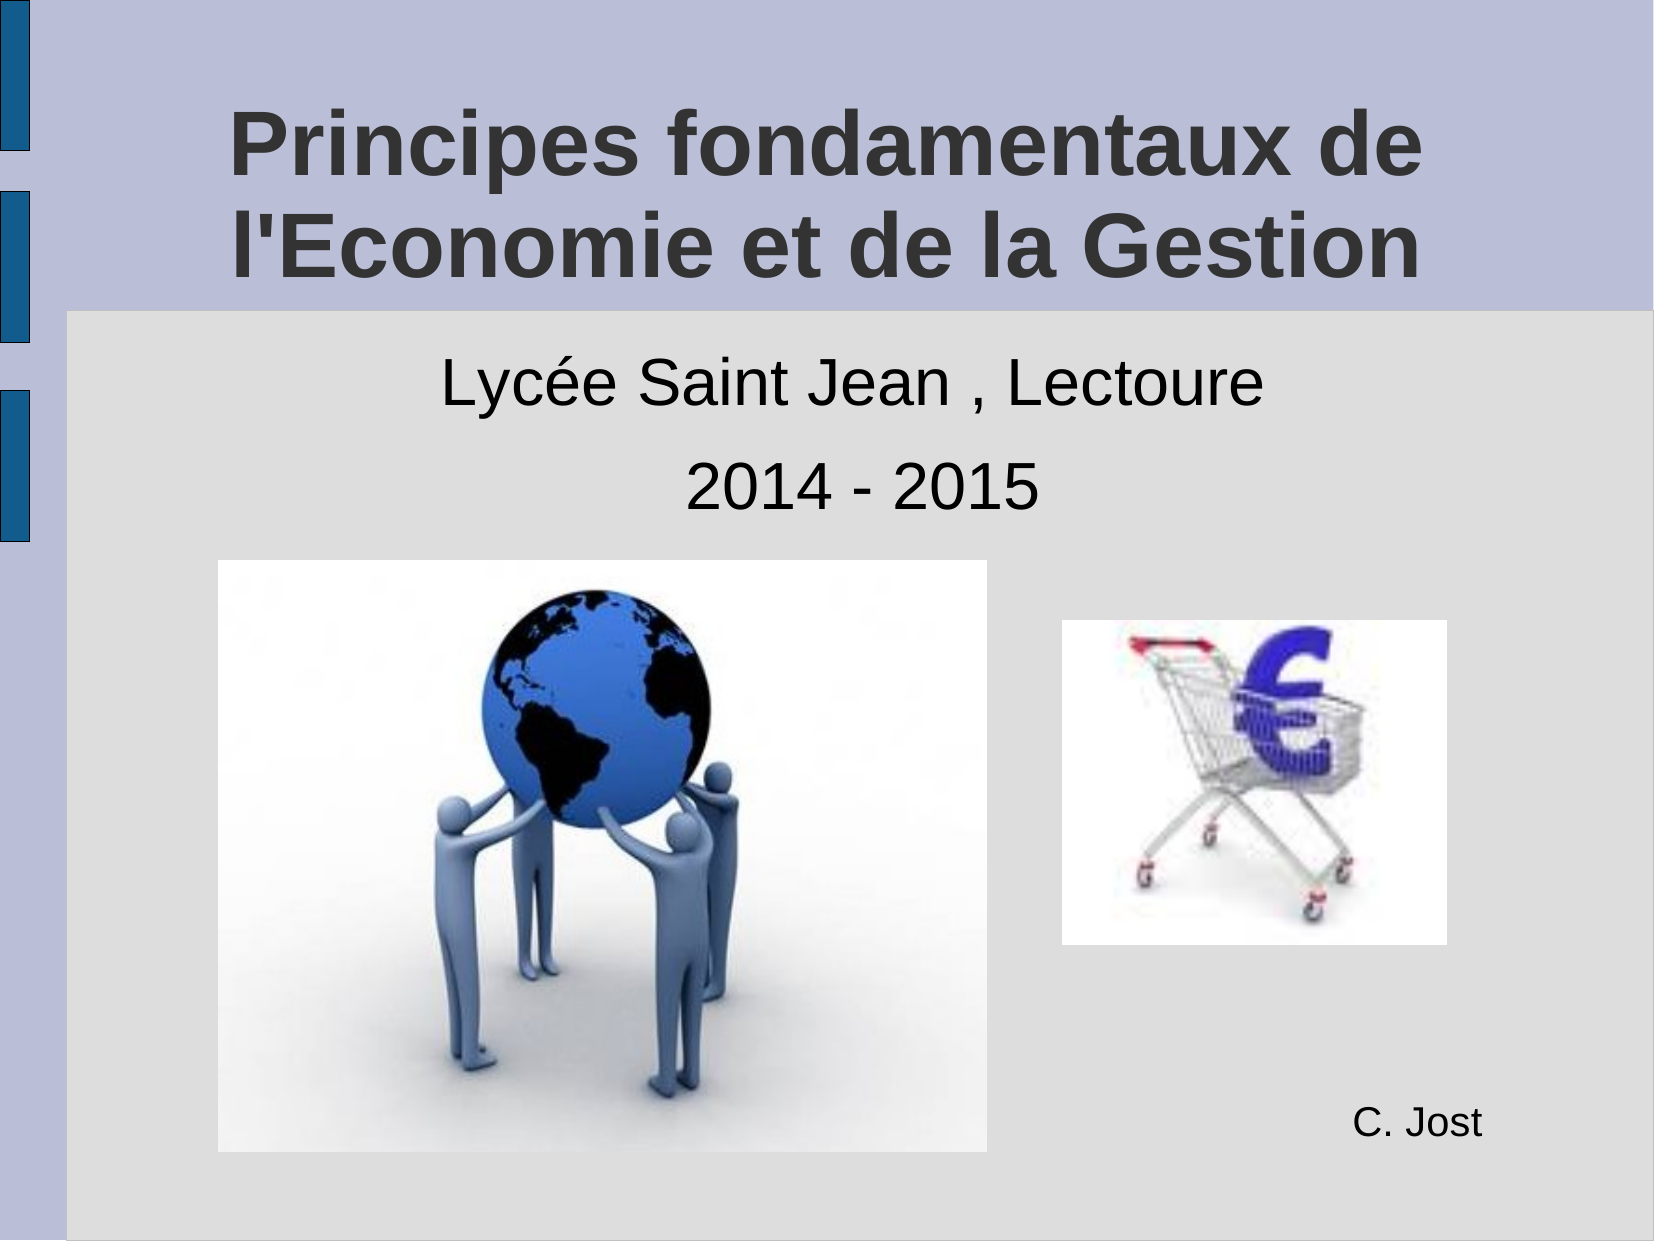

# Principes fondamentaux de l'Economie et de la Gestion
Lycée Saint Jean , Lectoure
2014 - 2015
C. Jost